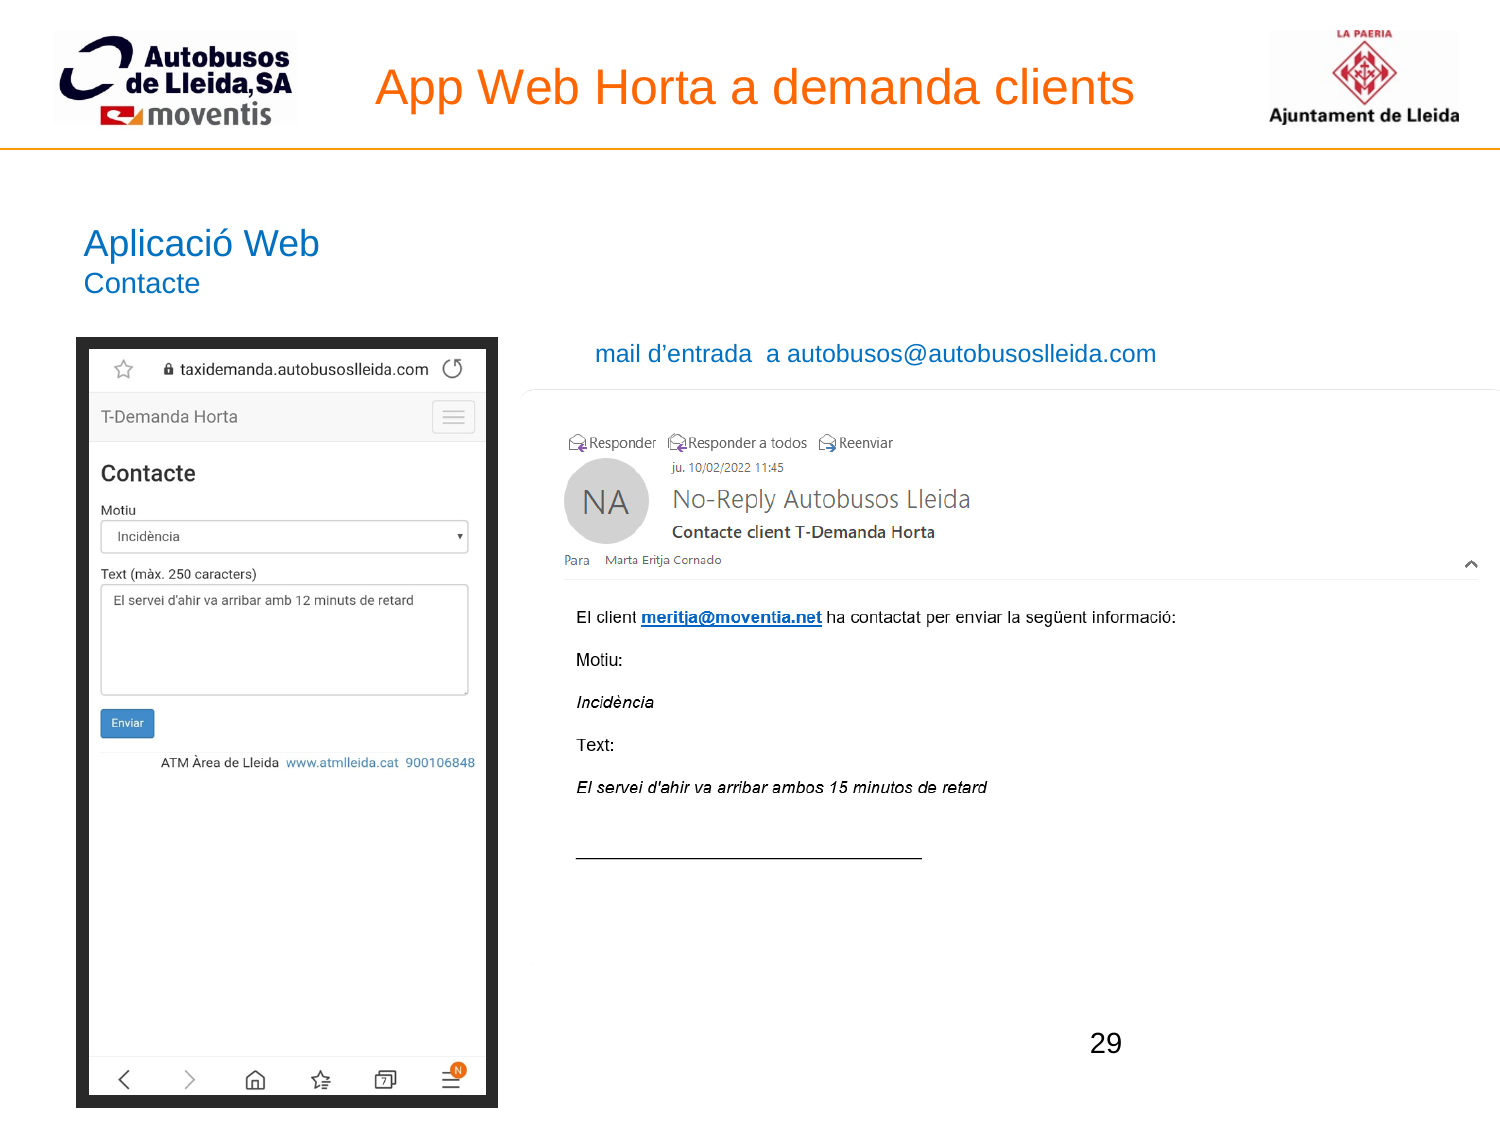

App Web Horta a demanda clients
Aplicació Web
Contacte
 mail d’entrada a autobusos@autobusoslleida.com